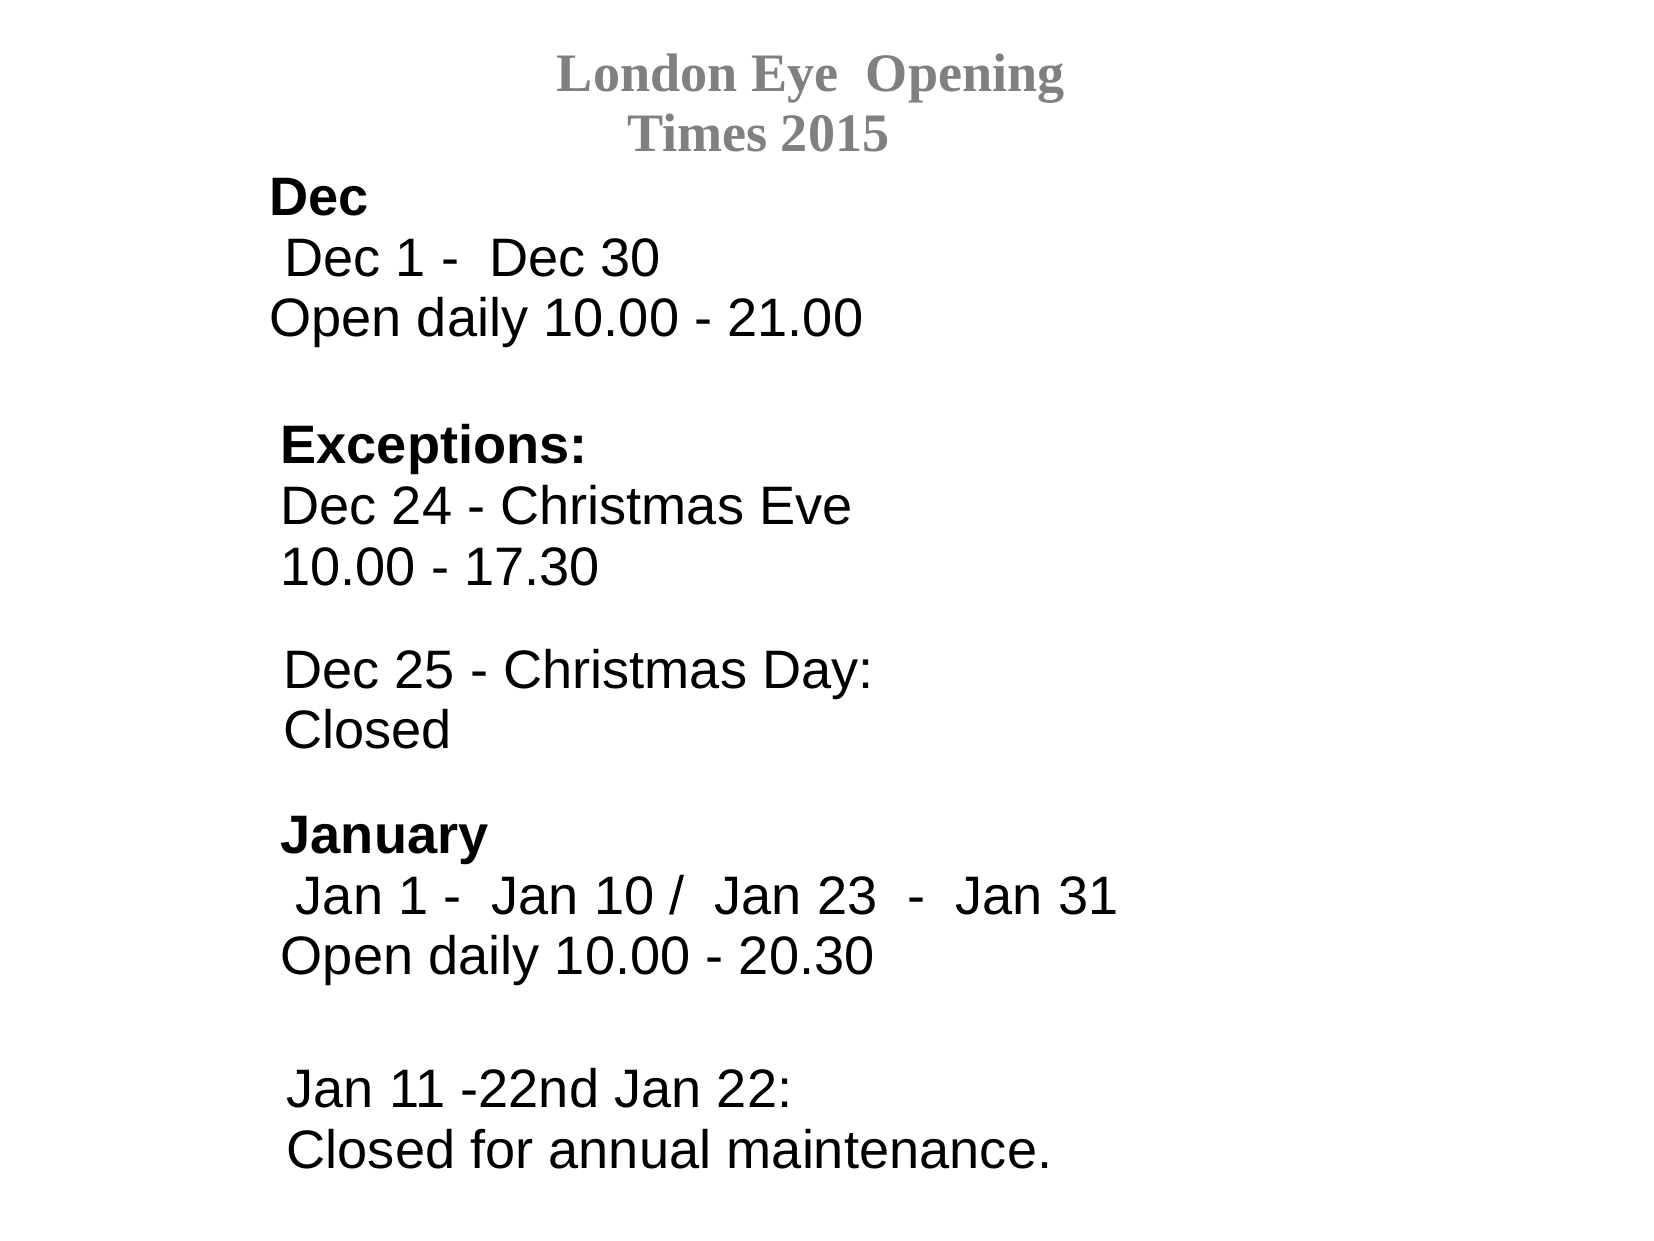

London Eye  Opening Times 2015
Dec
 Dec 1 - Dec 30
Open daily 10.00 - 21.00
Exceptions:
Dec 24 - Christmas Eve
10.00 - 17.30
Dec 25 - Christmas Day:
Closed
January
 Jan 1 - Jan 10 / Jan 23 - Jan 31
Open daily 10.00 - 20.30
Jan 11 -22nd Jan 22:
Closed for annual maintenance.